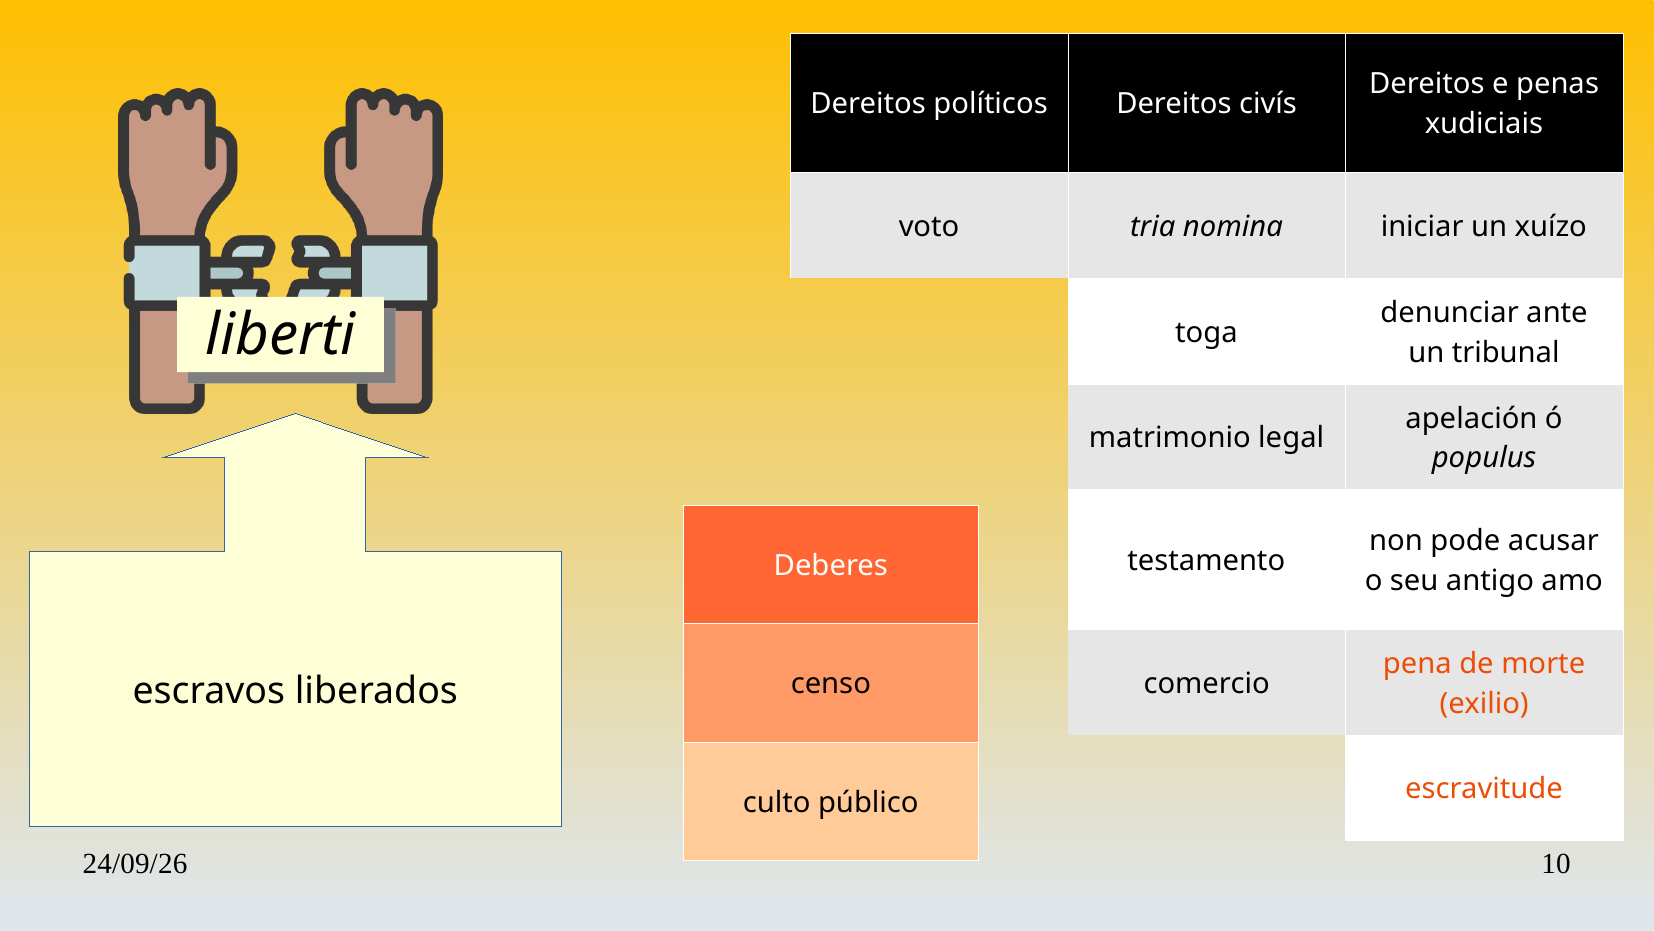

| Dereitos políticos | Dereitos civís | Dereitos e penas xudiciais |
| --- | --- | --- |
| voto | tria nomina | iniciar un xuízo |
| | toga | denunciar ante un tribunal |
| | matrimonio legal | apelación ó populus |
| | testamento | non pode acusar o seu antigo amo |
| | comercio | pena de morte (exilio) |
| | | escravitude |
liberti
escravos liberados
| Deberes |
| --- |
| censo |
| culto público |
10